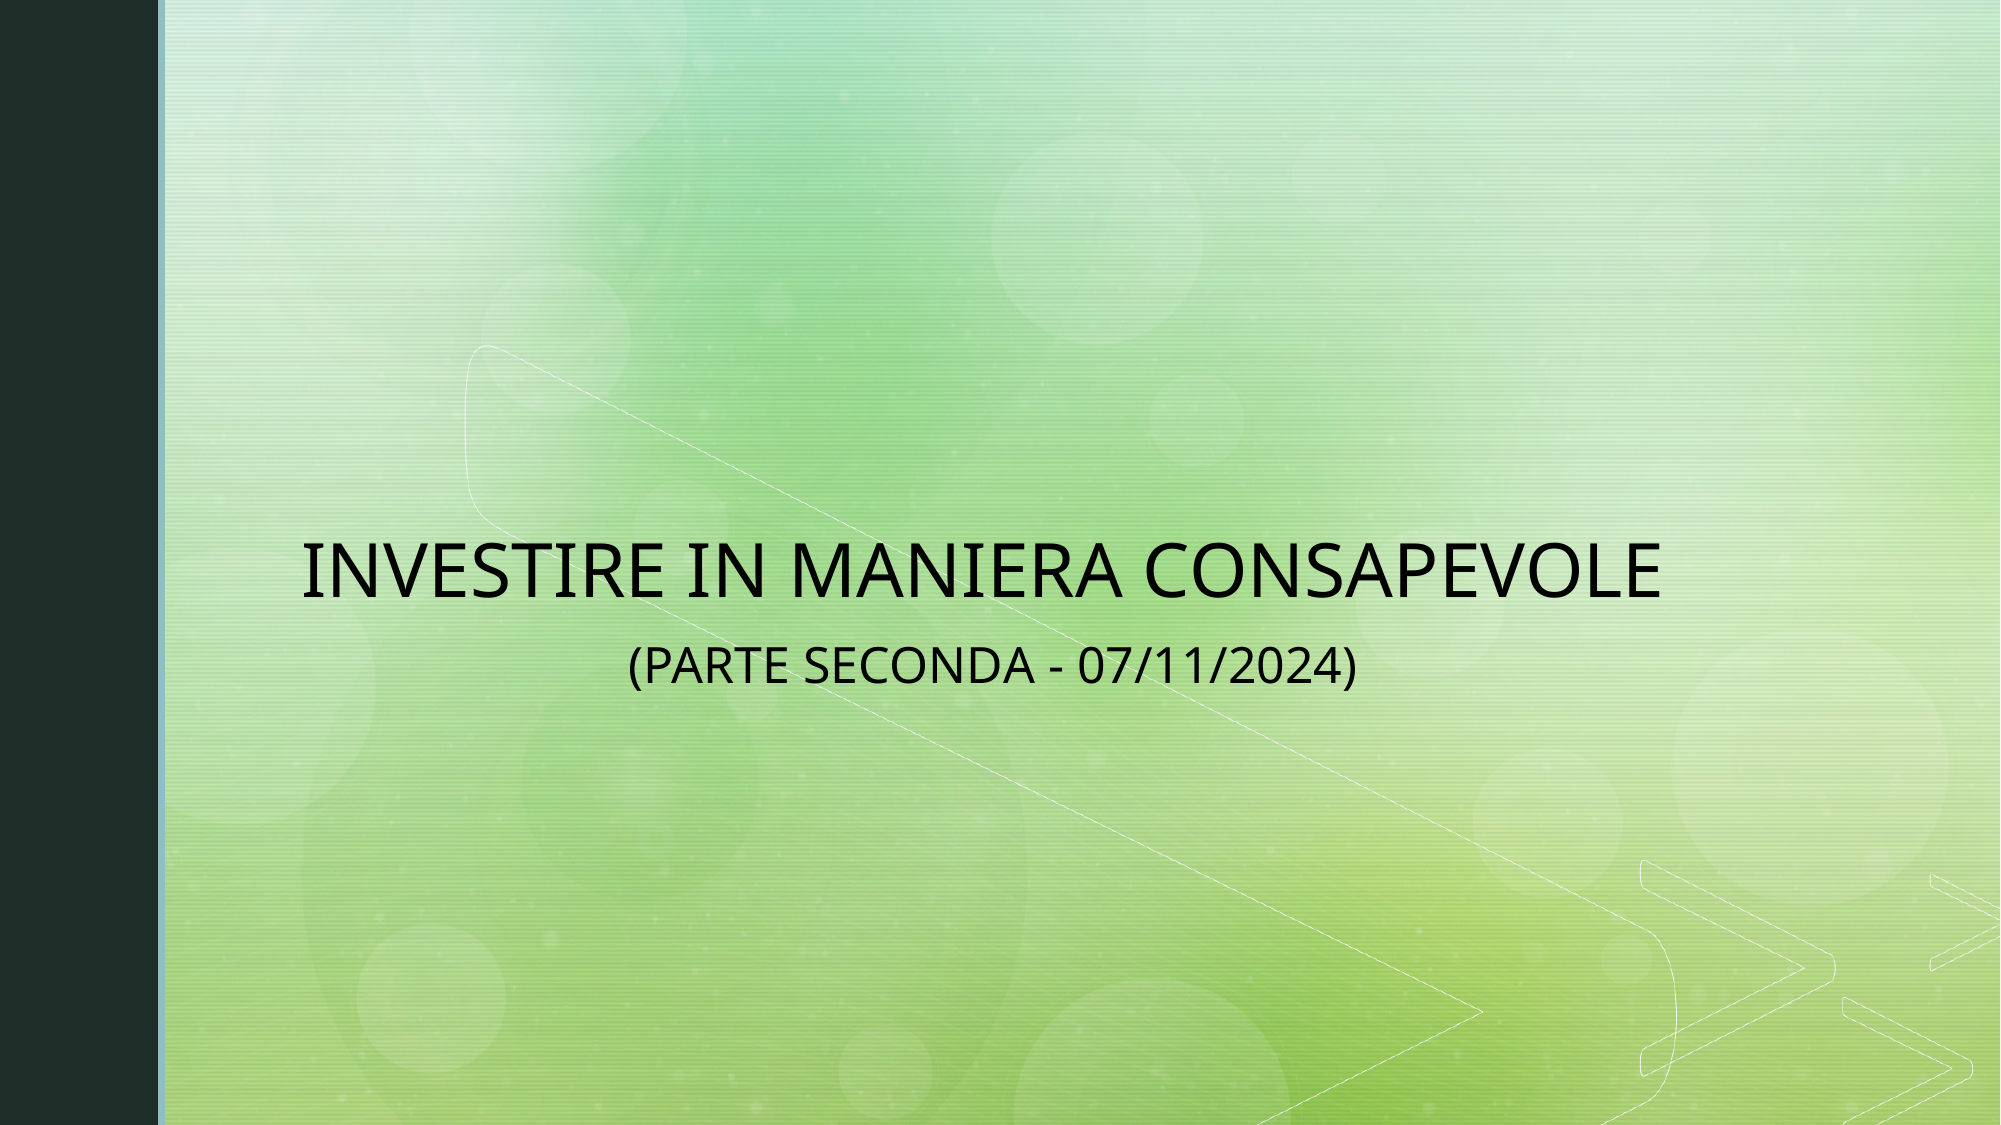

INVESTIRE IN MANIERA CONSAPEVOLE
(PARTE SECONDA - 07/11/2024)